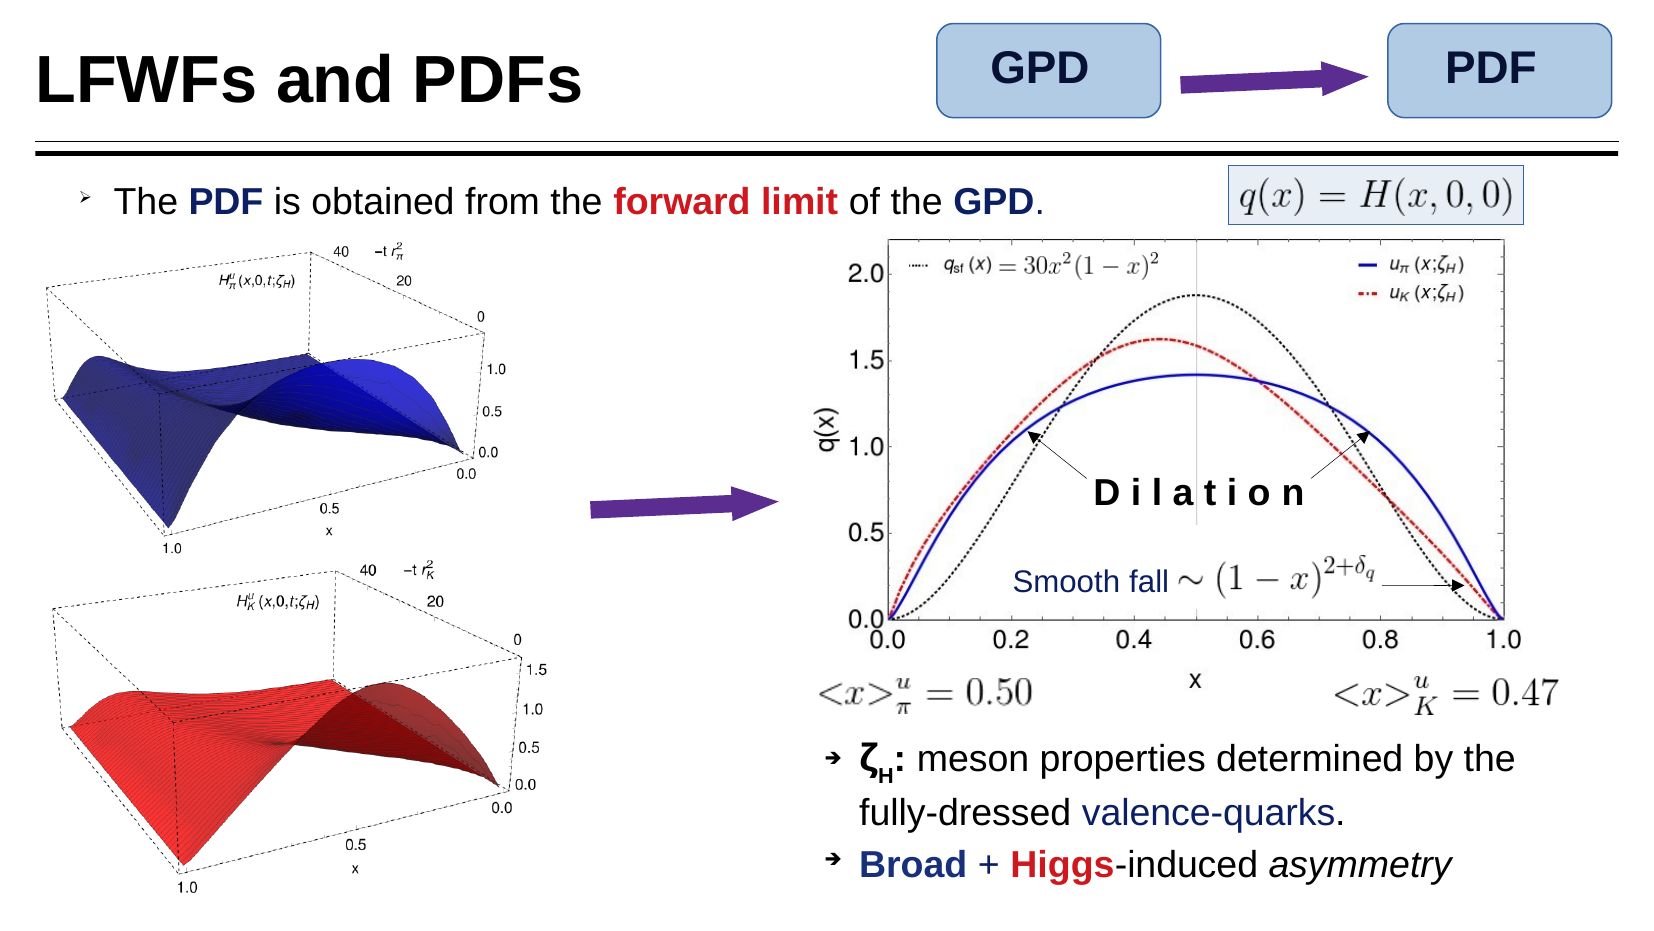

LFWFs and PDFs
GPD
PDF
The PDF is obtained from the forward limit of the GPD.
 D i l a t i o n
Smooth fall
ζH: meson properties determined by the fully-dressed valence-quarks.
Broad + Higgs-induced asymmetry